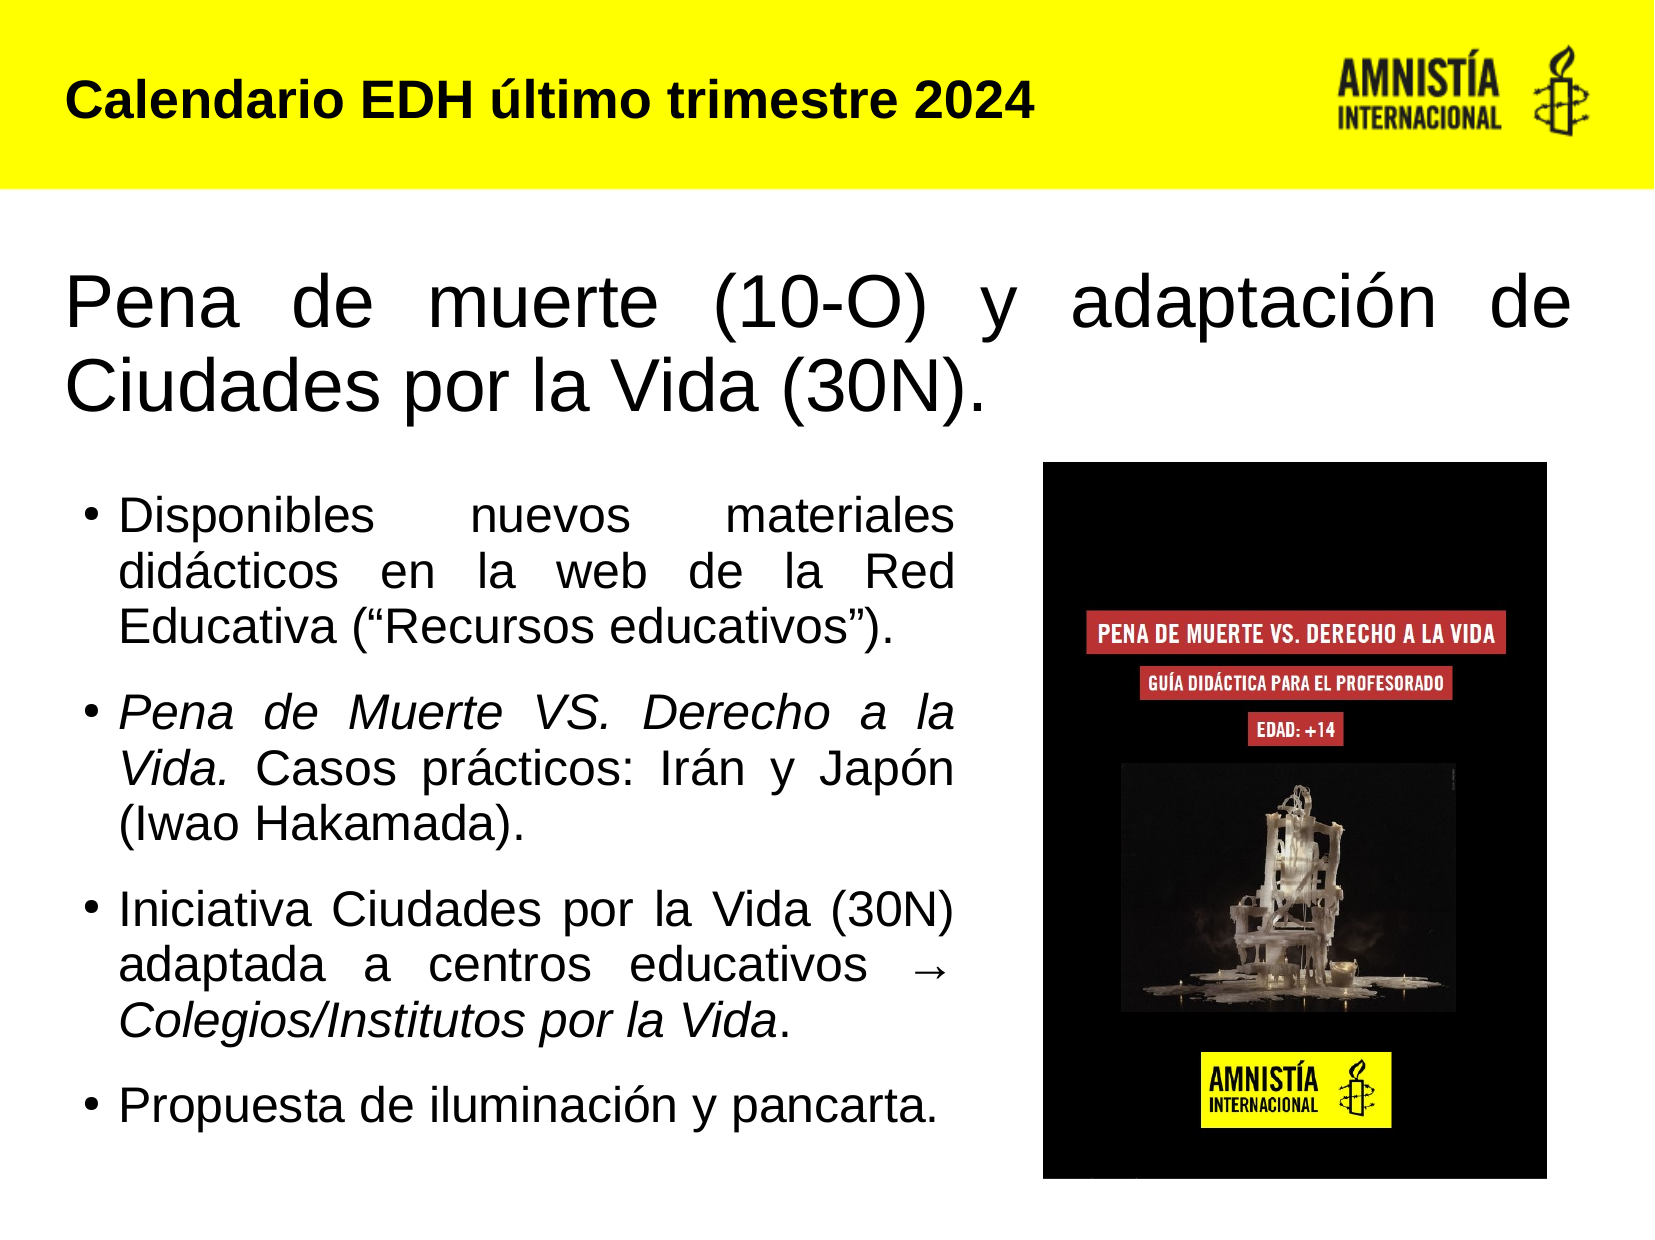

Calendario EDH último trimestre 2024
Pena de muerte (10-O) y adaptación de Ciudades por la Vida (30N).
# Disponibles nuevos materiales didácticos en la web de la Red Educativa (“Recursos educativos”).
Pena de Muerte VS. Derecho a la Vida. Casos prácticos: Irán y Japón (Iwao Hakamada).
Iniciativa Ciudades por la Vida (30N) adaptada a centros educativos → Colegios/Institutos por la Vida.
Propuesta de iluminación y pancarta.